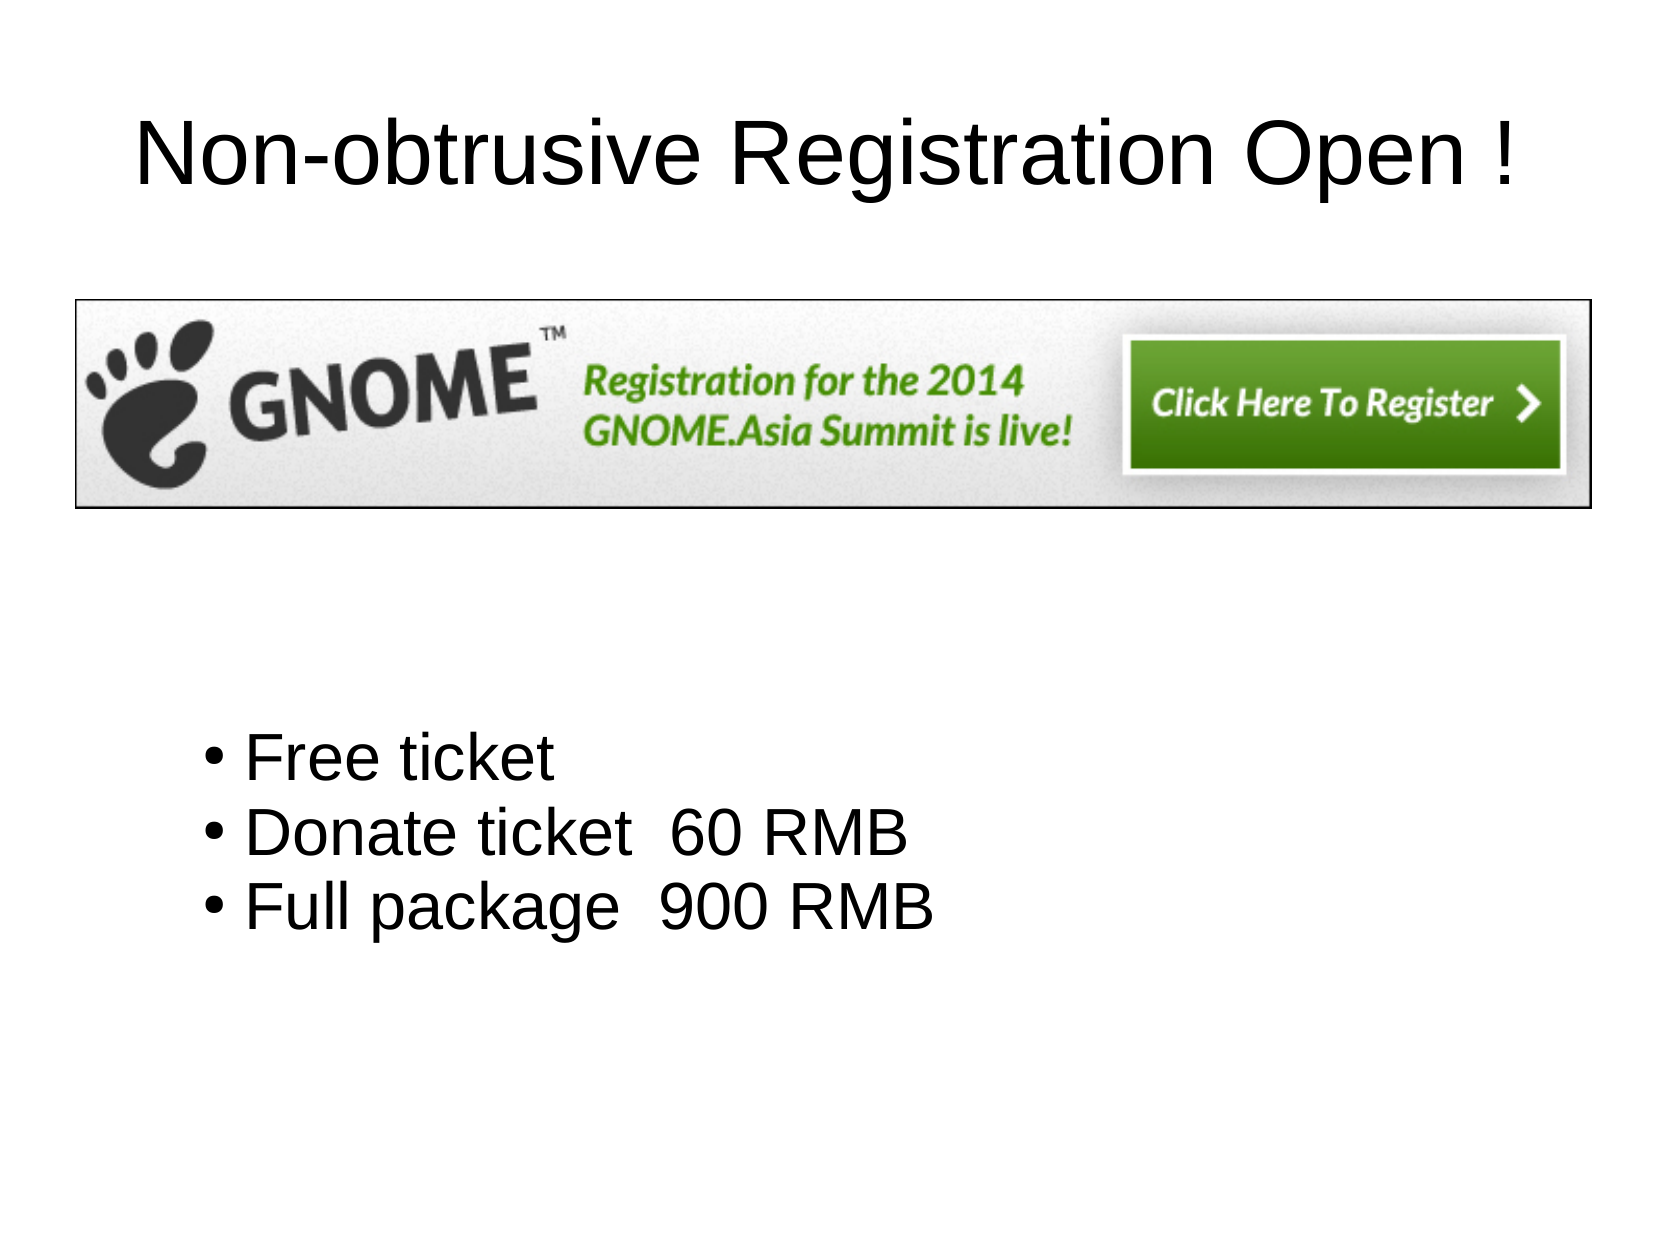

# Non-obtrusive Registration Open !
 Free ticket
 Donate ticket 60 RMB
 Full package 900 RMB